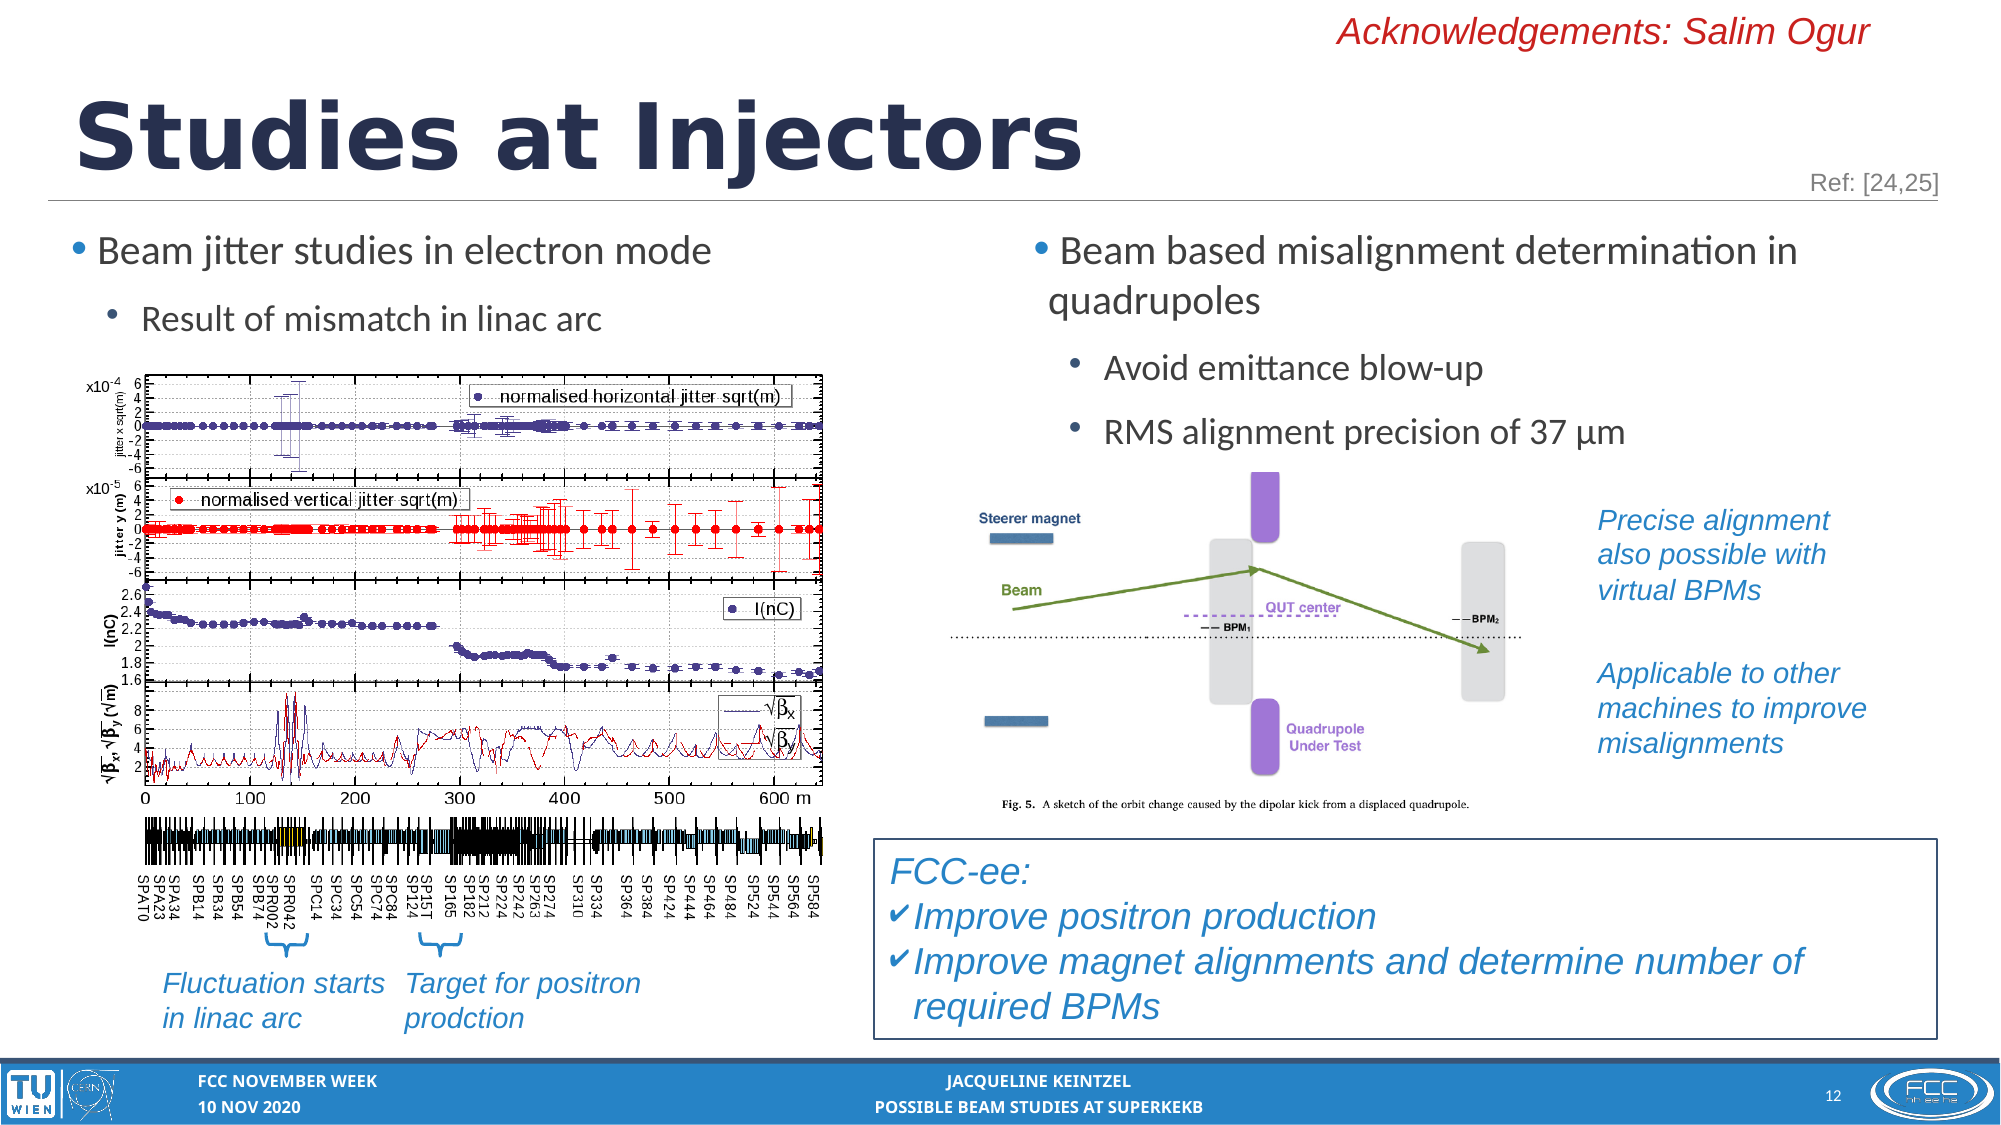

Acknowledgements: Salim Ogur
Studies at Injectors
Ref: [24,25]
 Beam jitter studies in electron mode
Result of mismatch in linac arc
 Beam based misalignment determination in quadrupoles
Avoid emittance blow-up
RMS alignment precision of 37 µm
Precise alignment also possible with virtual BPMs
Applicable to other machines to improve misalignments
FCC-ee:
Improve positron production
Improve magnet alignments and determine number of required BPMs
Fluctuation starts in linac arc
Target for positron prodction